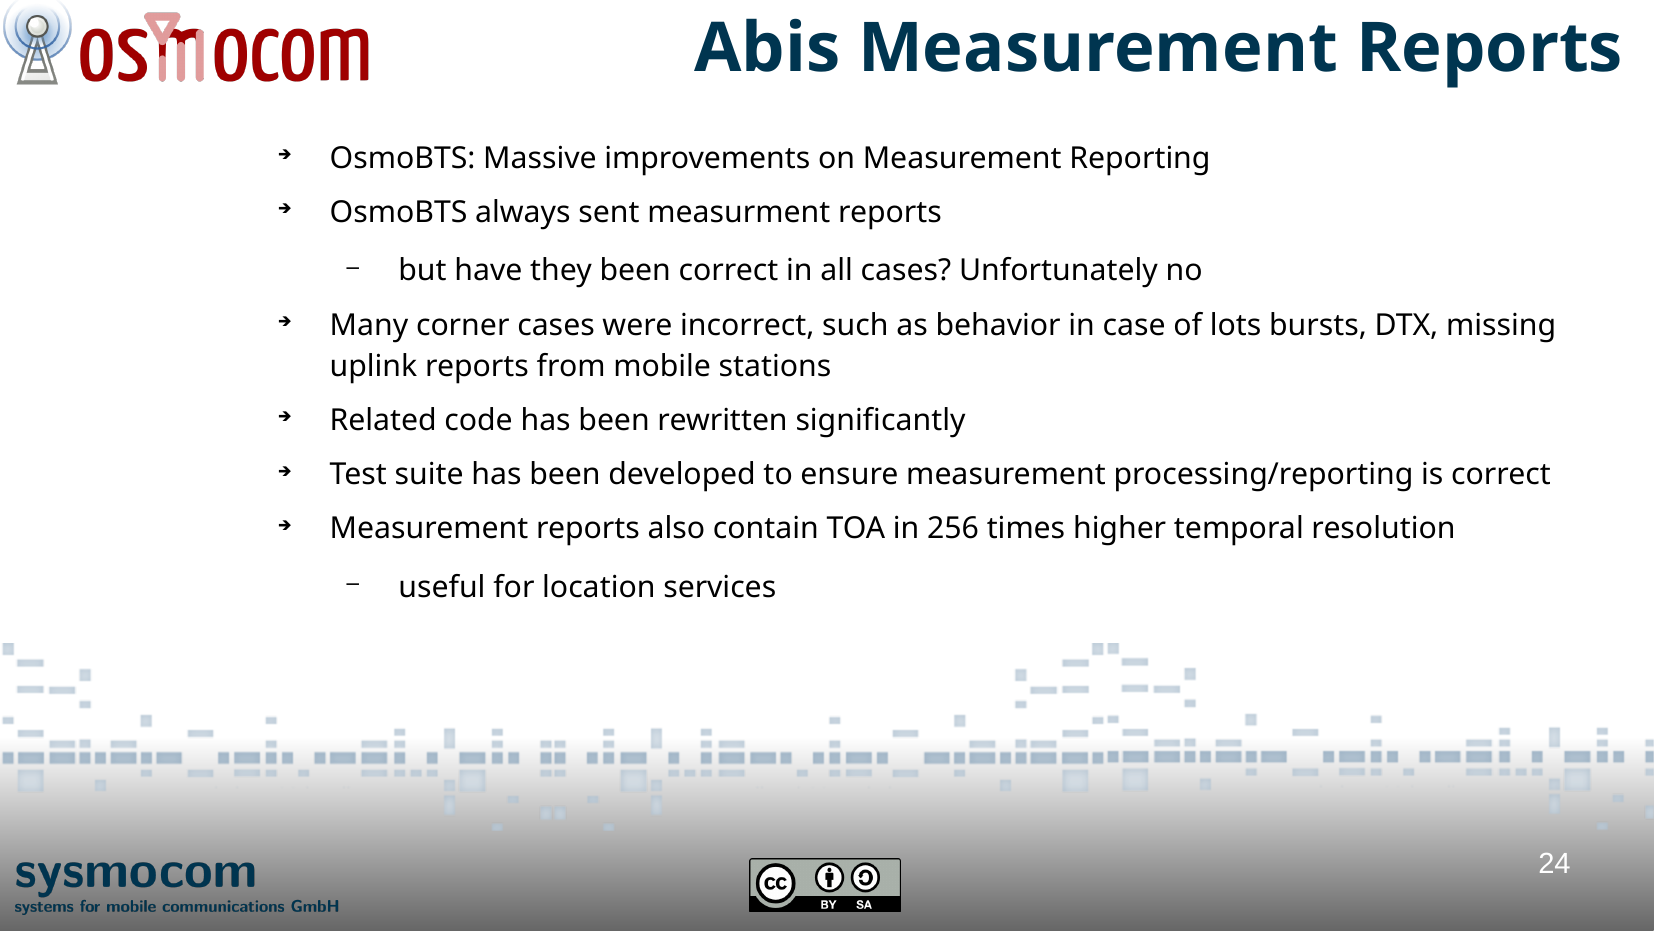

# Abis Measurement Reports
OsmoBTS: Massive improvements on Measurement Reporting
OsmoBTS always sent measurment reports
but have they been correct in all cases? Unfortunately no
Many corner cases were incorrect, such as behavior in case of lots bursts, DTX, missing uplink reports from mobile stations
Related code has been rewritten significantly
Test suite has been developed to ensure measurement processing/reporting is correct
Measurement reports also contain TOA in 256 times higher temporal resolution
useful for location services
24